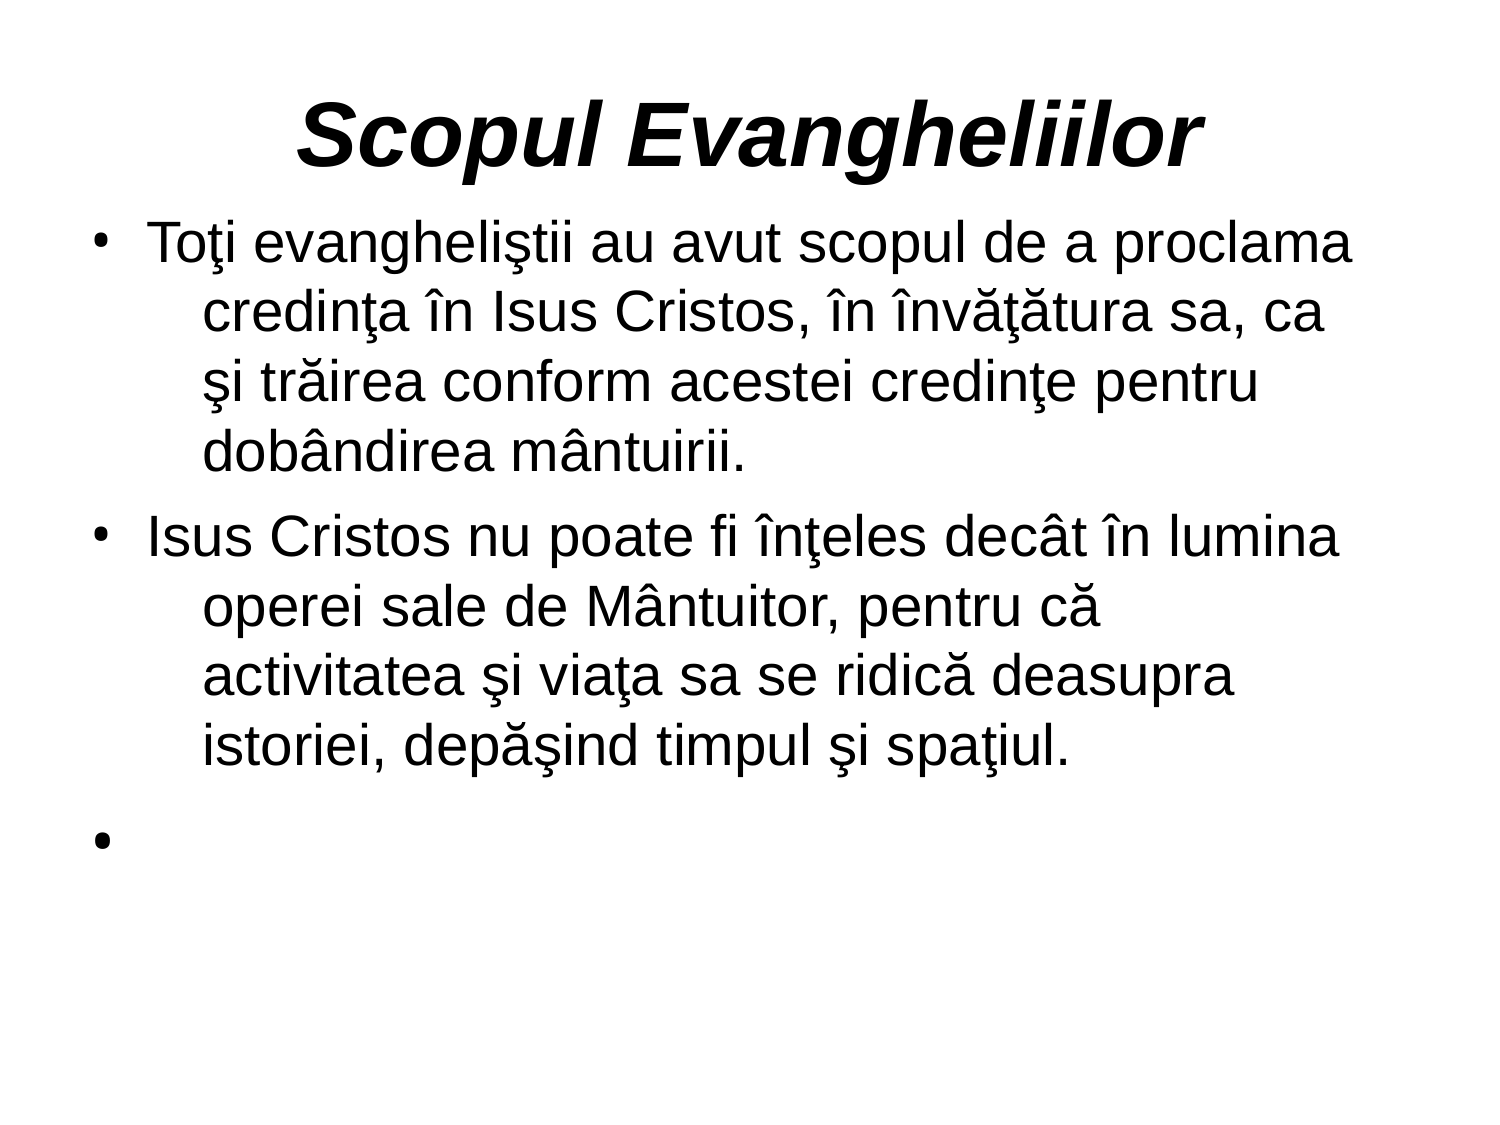

# Scopul Evangheliilor
Toţi evangheliştii au avut scopul de a proclama credinţa în Isus Cristos, în învăţătura sa, ca şi trăirea conform acestei credinţe pentru dobândirea mântuirii.
Isus Cristos nu poate fi înţeles decât în lumina operei sale de Mântuitor, pentru că activitatea şi viaţa sa se ridică deasupra istoriei, depăşind timpul şi spaţiul.